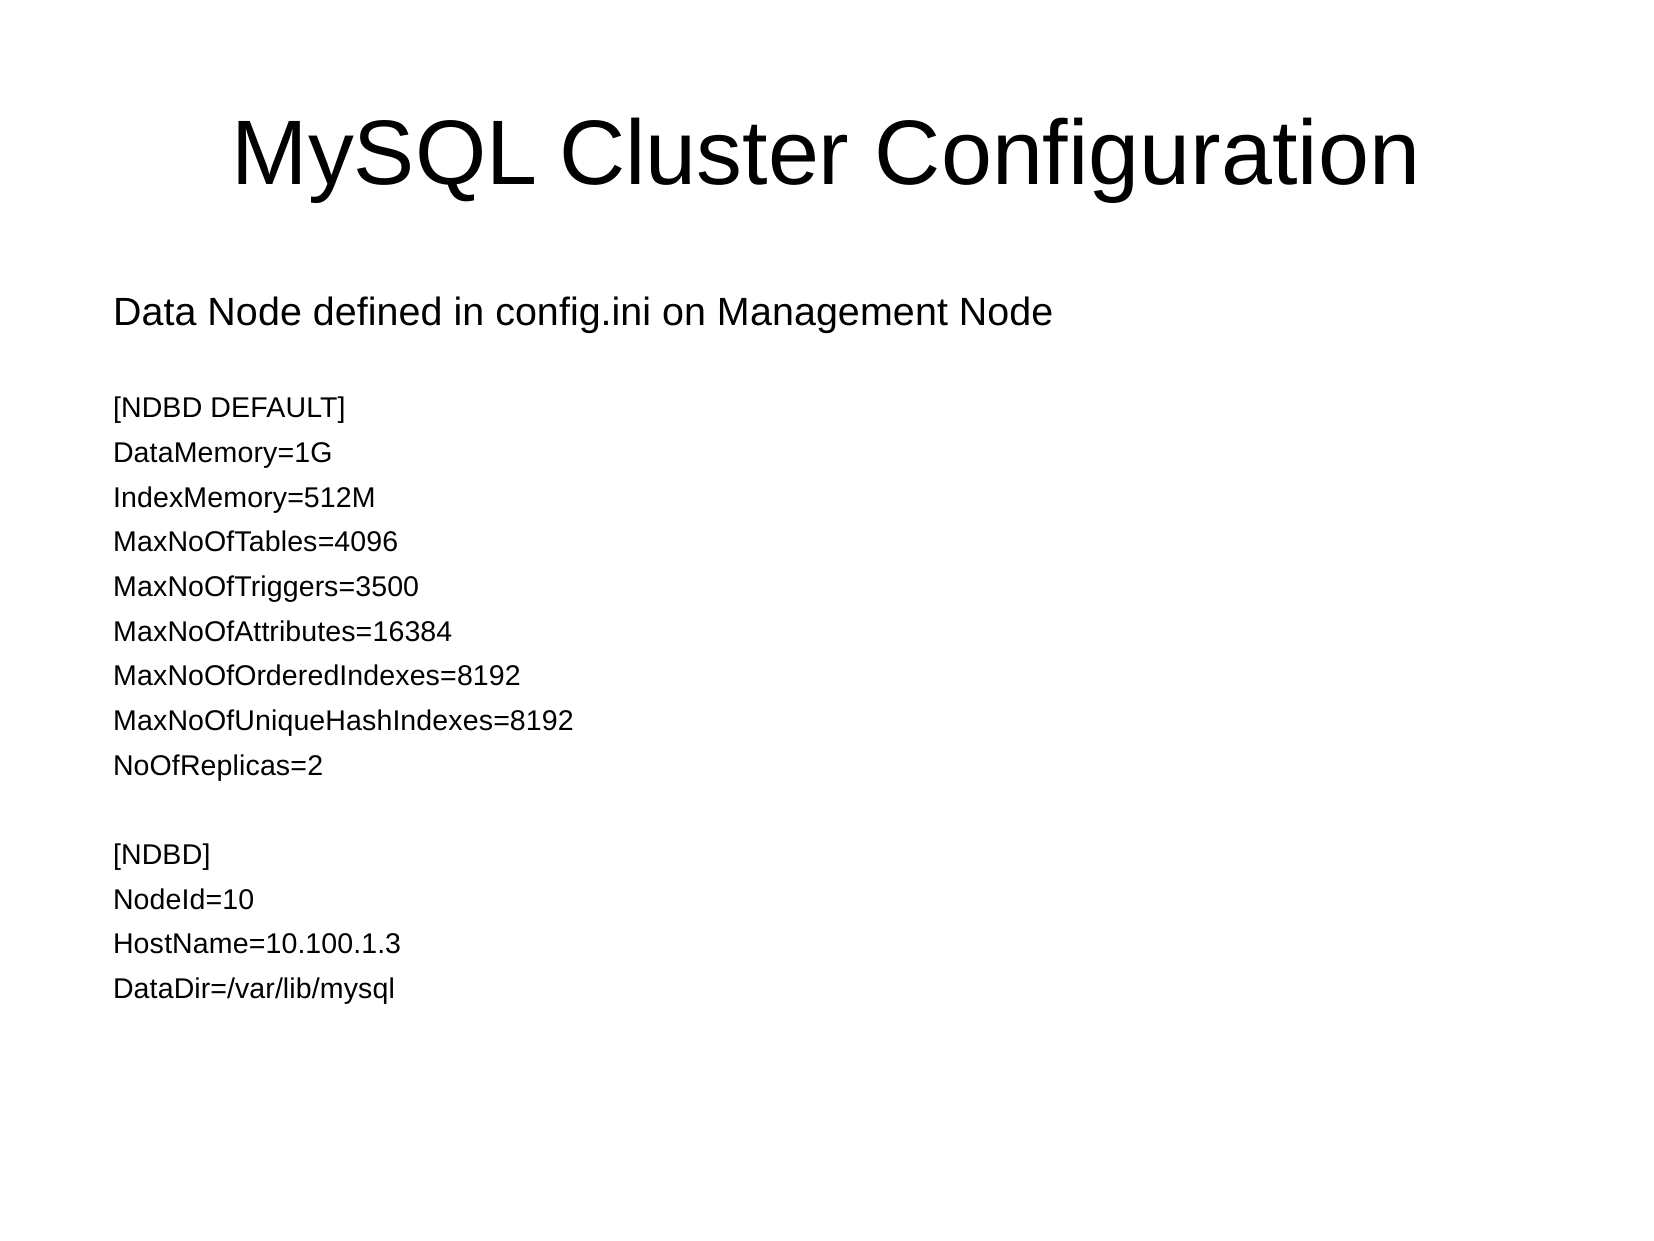

# MySQL Cluster Configuration
Data Node defined in config.ini on Management Node
[NDBD DEFAULT]
DataMemory=1G
IndexMemory=512M
MaxNoOfTables=4096
MaxNoOfTriggers=3500
MaxNoOfAttributes=16384
MaxNoOfOrderedIndexes=8192
MaxNoOfUniqueHashIndexes=8192
NoOfReplicas=2
[NDBD]
NodeId=10
HostName=10.100.1.3
DataDir=/var/lib/mysql